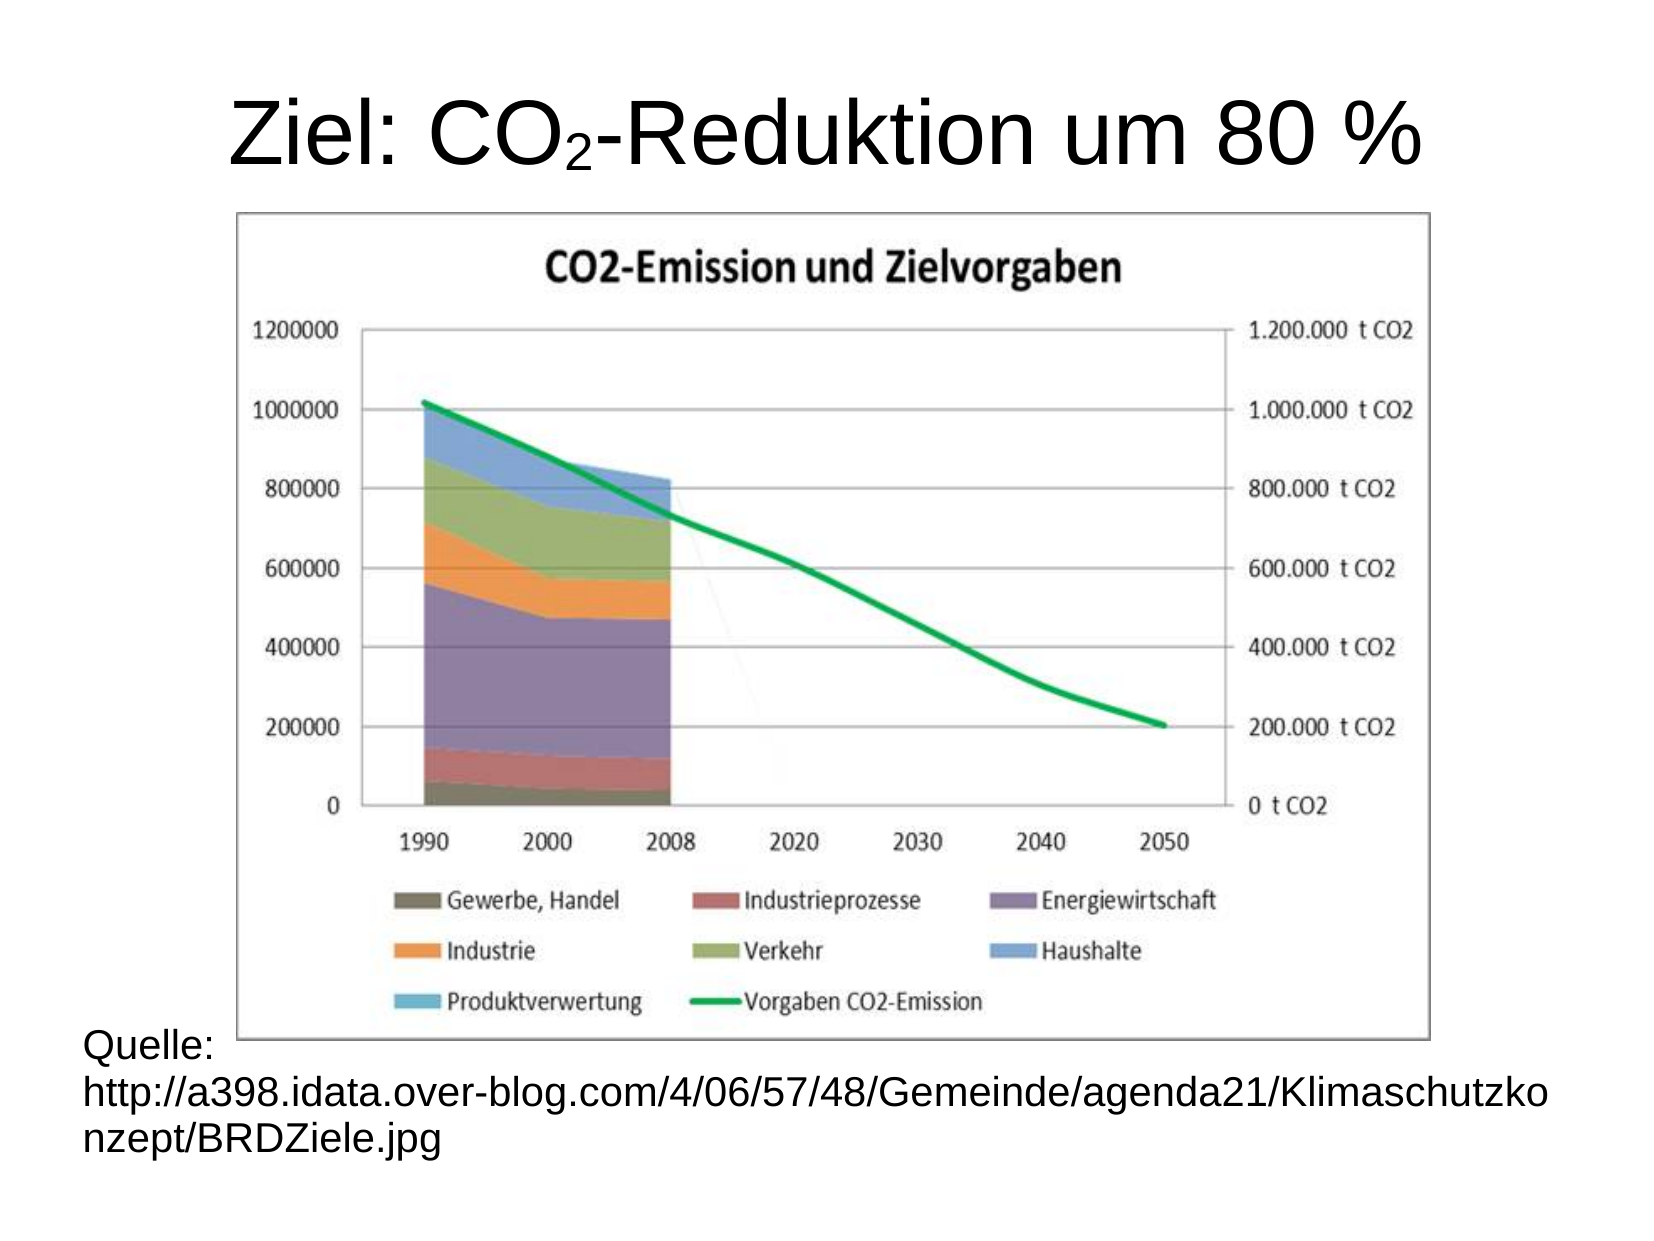

# Ziel: CO2-Reduktion um 80 %
Quelle: http://a398.idata.over-blog.com/4/06/57/48/Gemeinde/agenda21/Klimaschutzkonzept/BRDZiele.jpg